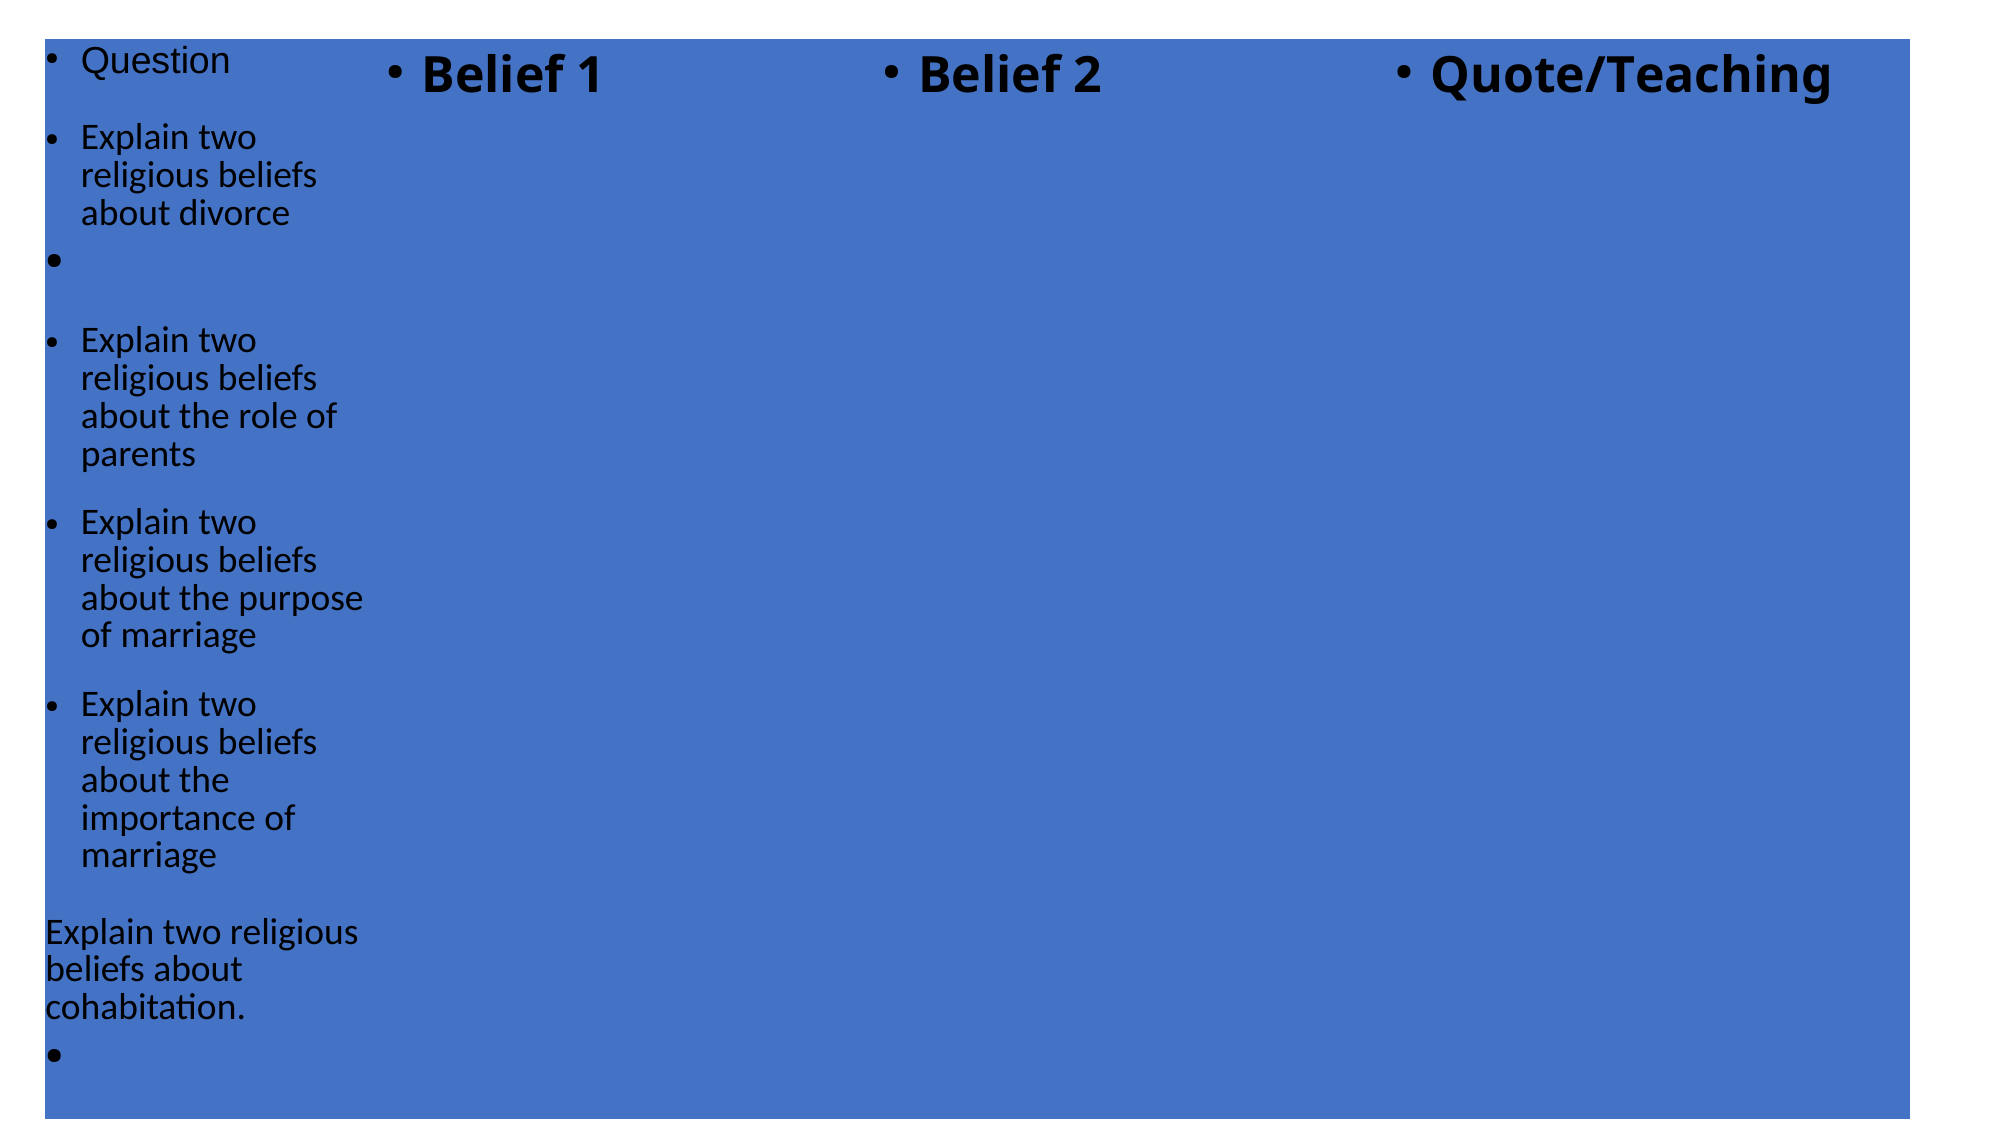

| Question | Belief 1 | Belief 2 | Quote/Teaching |
| --- | --- | --- | --- |
| Explain two religious beliefs about divorce | | | |
| Explain two religious beliefs about the role of parents | | | |
| Explain two religious beliefs about the purpose of marriage | | | |
| Explain two religious beliefs about the importance of marriage | | | |
| Explain two religious beliefs about cohabitation. | | | |